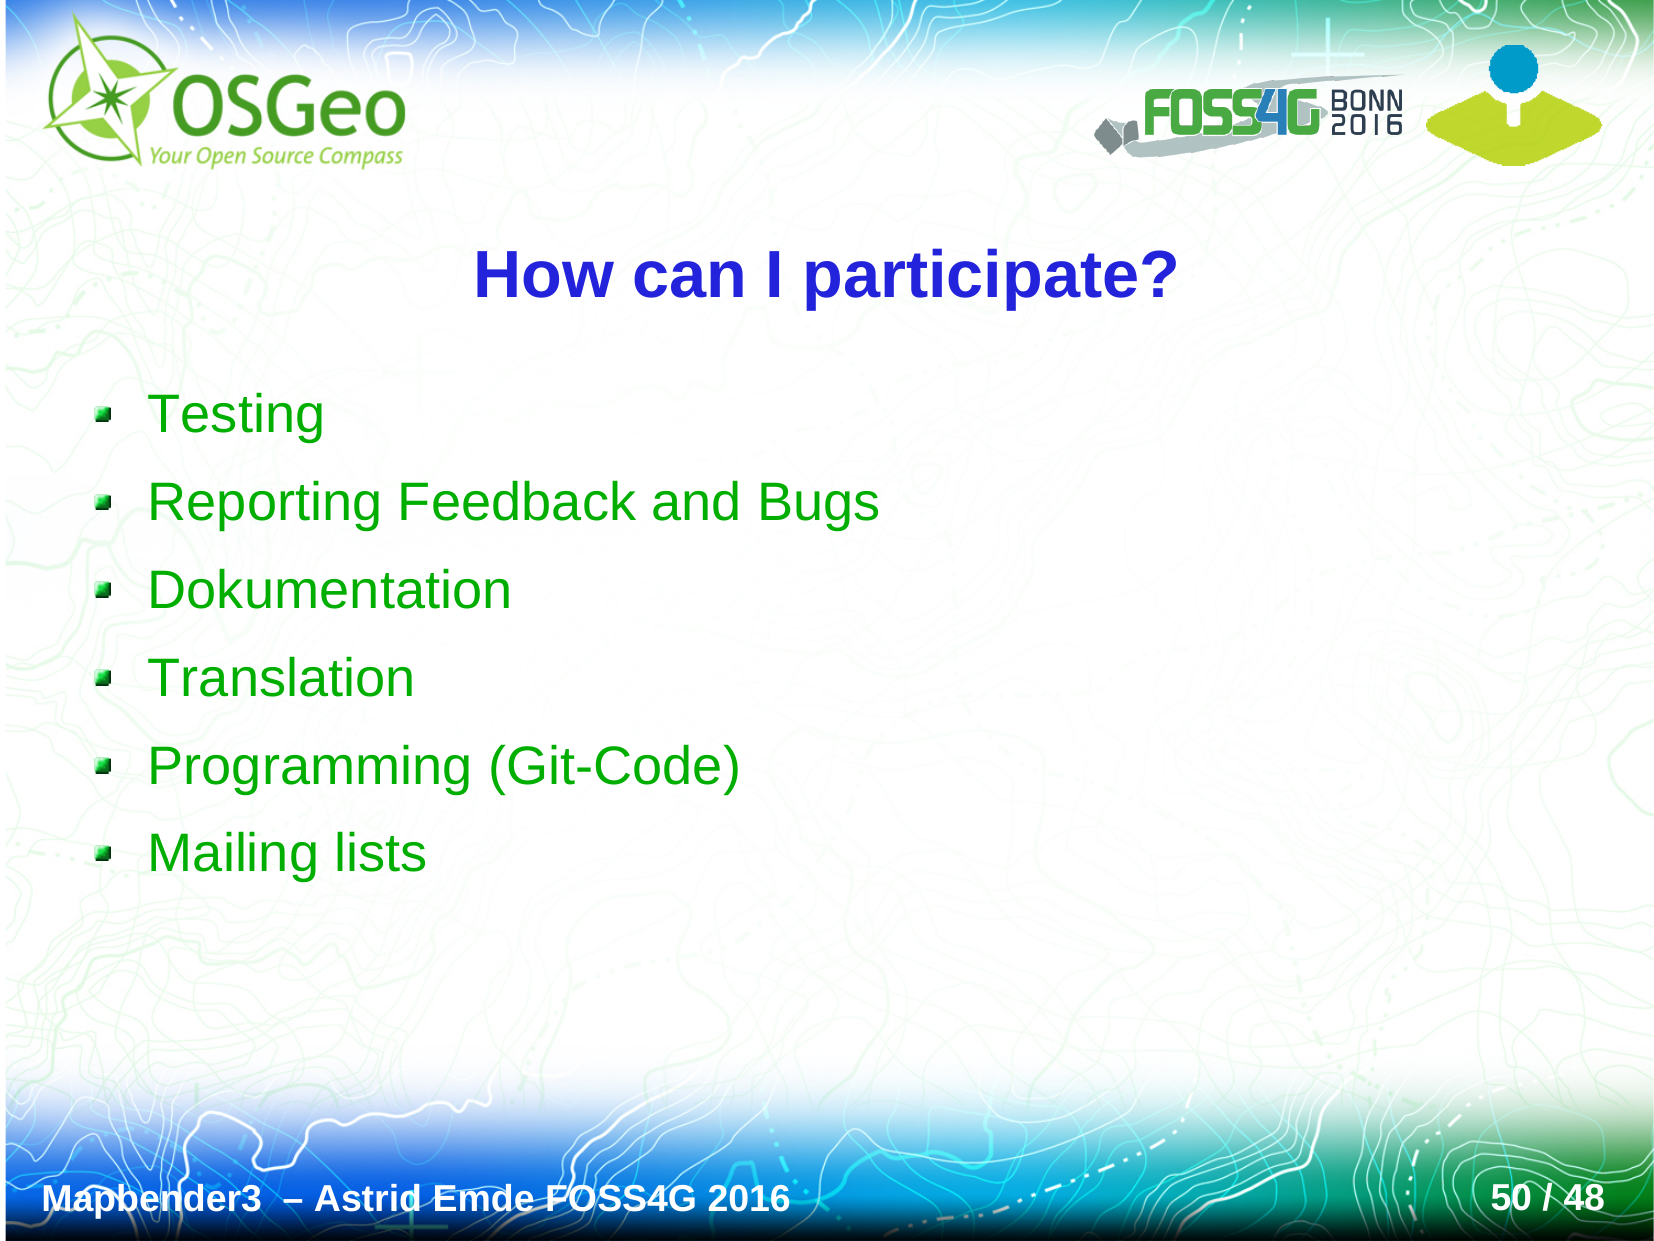

# How can I participate?
Testing
Reporting Feedback and Bugs
Dokumentation
Translation
Programming (Git-Code)
Mailing lists